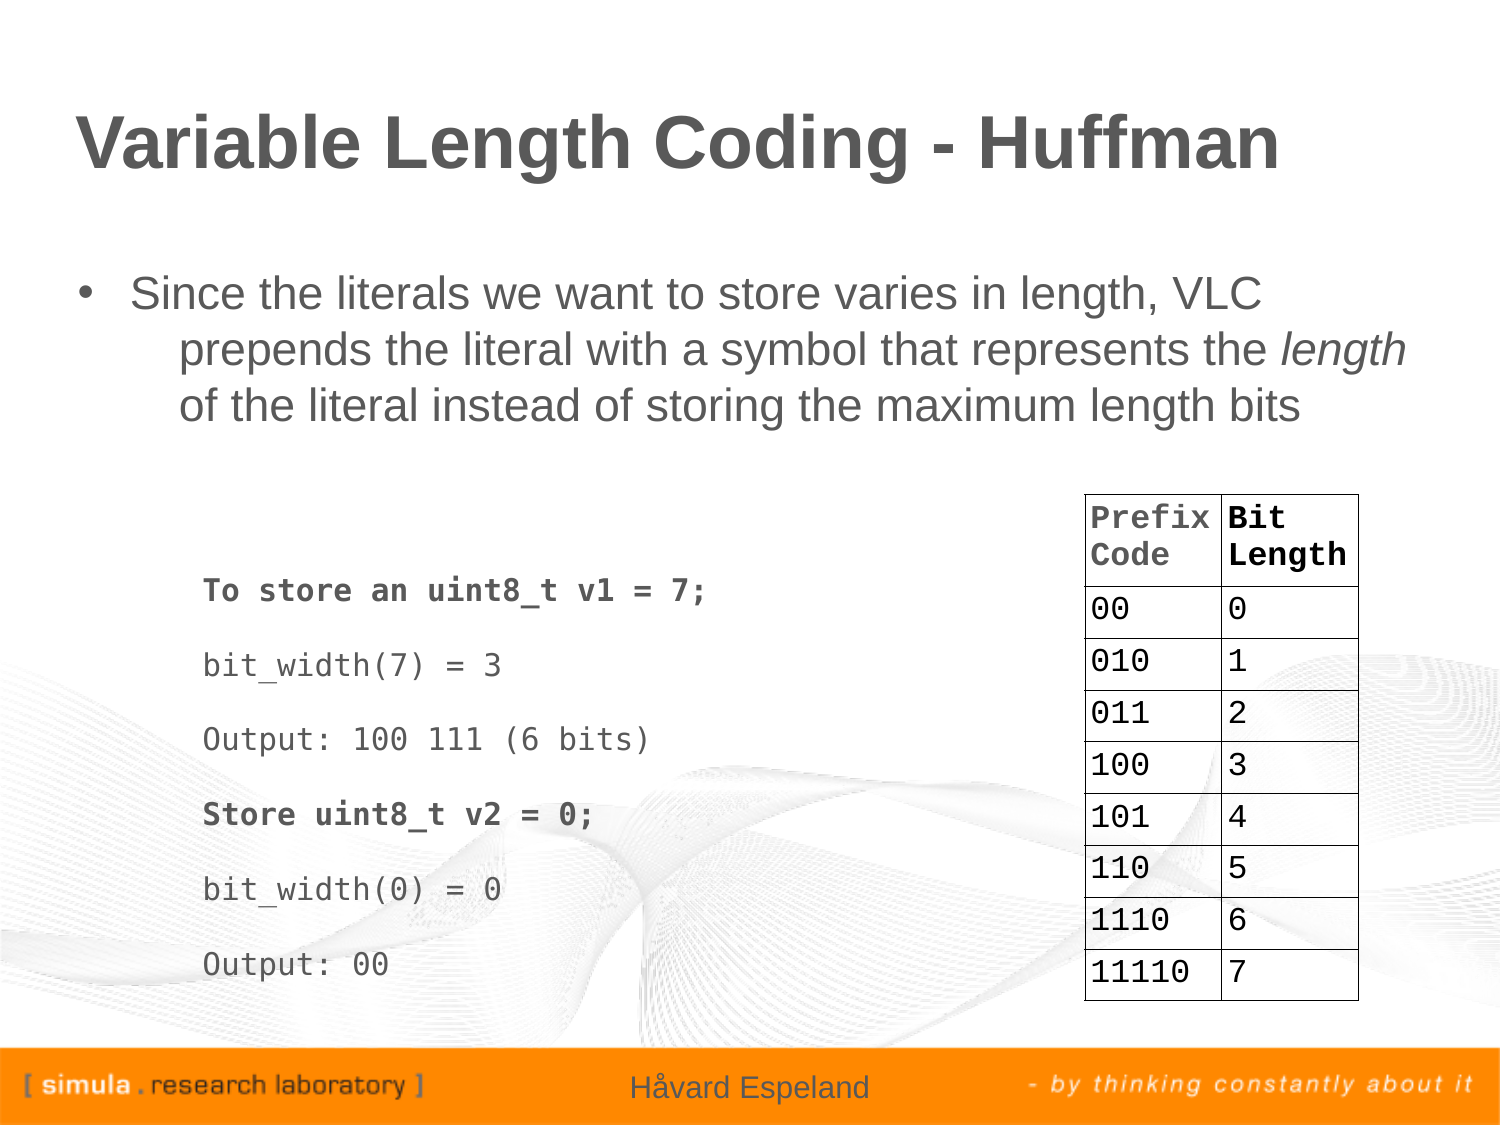

# Variable Length Coding - Huffman
Since the literals we want to store varies in length, VLC prepends the literal with a symbol that represents the length of the literal instead of storing the maximum length bits
| Prefix Code | Bit Length |
| --- | --- |
| 00 | 0 |
| 010 | 1 |
| 011 | 2 |
| 100 | 3 |
| 101 | 4 |
| 110 | 5 |
| 1110 | 6 |
| 11110 | 7 |
To store an uint8_t v1 = 7;
bit_width(7) = 3
Output: 100 111 (6 bits)
Store uint8_t v2 = 0;
bit_width(0) = 0
Output: 00